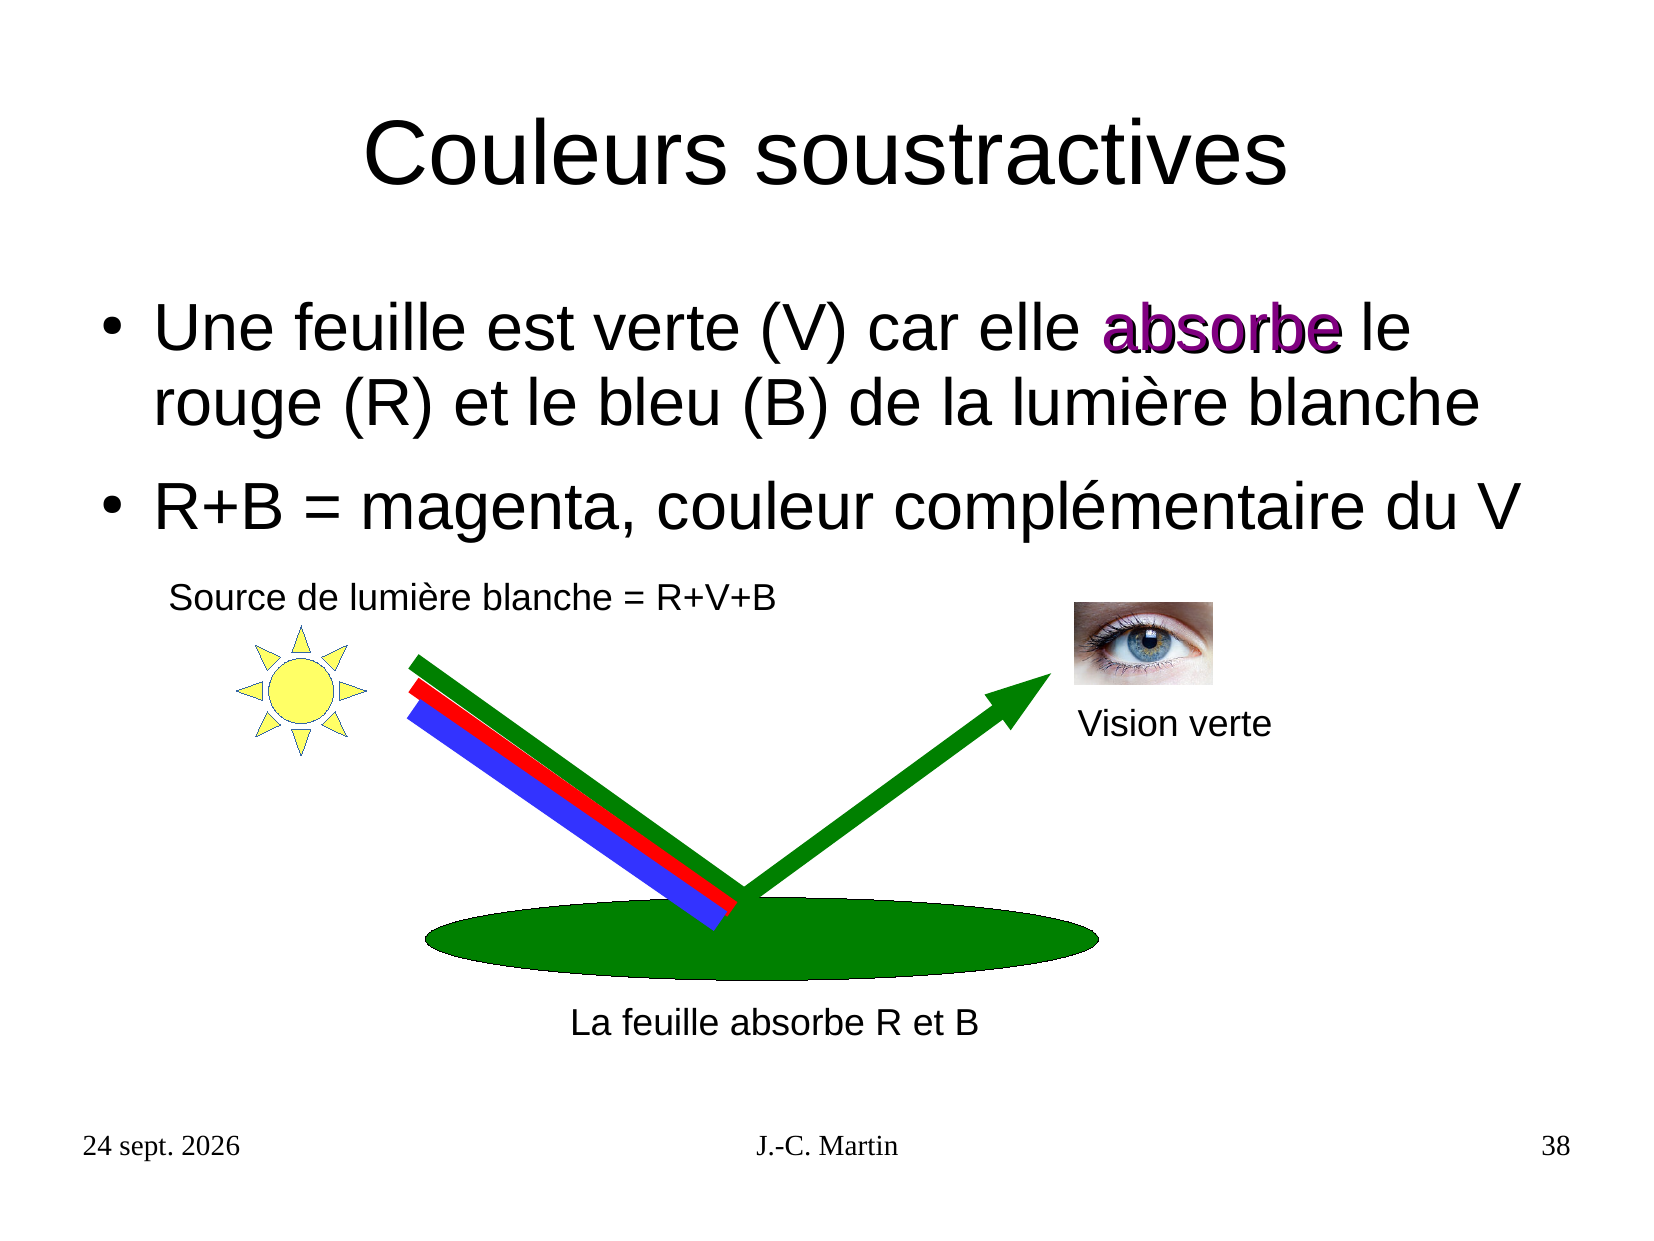

# Couleurs soustractives
Une feuille est verte (V) car elle absorbe le rouge (R) et le bleu (B) de la lumière blanche
R+B = magenta, couleur complémentaire du V
Source de lumière blanche = R+V+B
Vision verte
La feuille absorbe R et B
J.-C. Martin
38